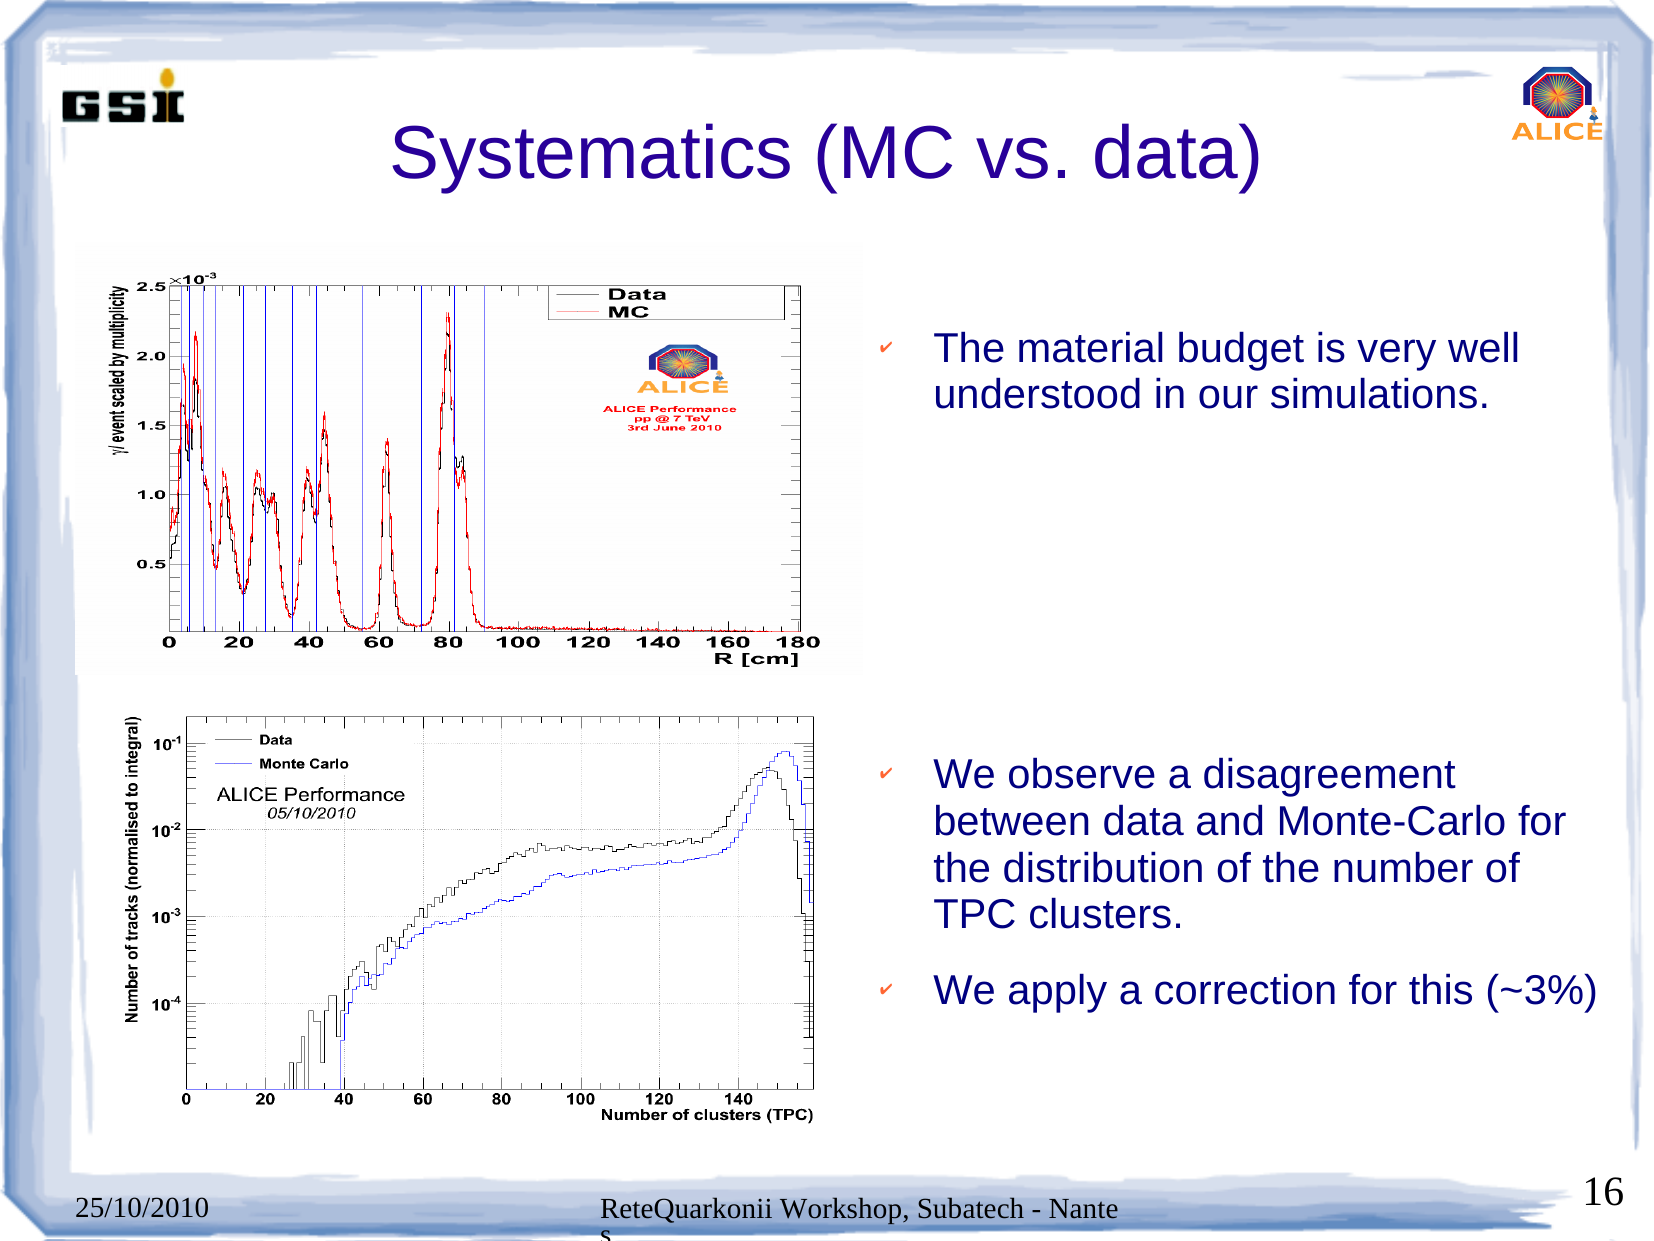

# Systematics (MC vs. data)
The material budget is very well understood in our simulations.
We observe a disagreement between data and Monte-Carlo for the distribution of the number of TPC clusters.
We apply a correction for this (~3%)
16
25/10/2010
ReteQuarkonii Workshop, Subatech - Nantes